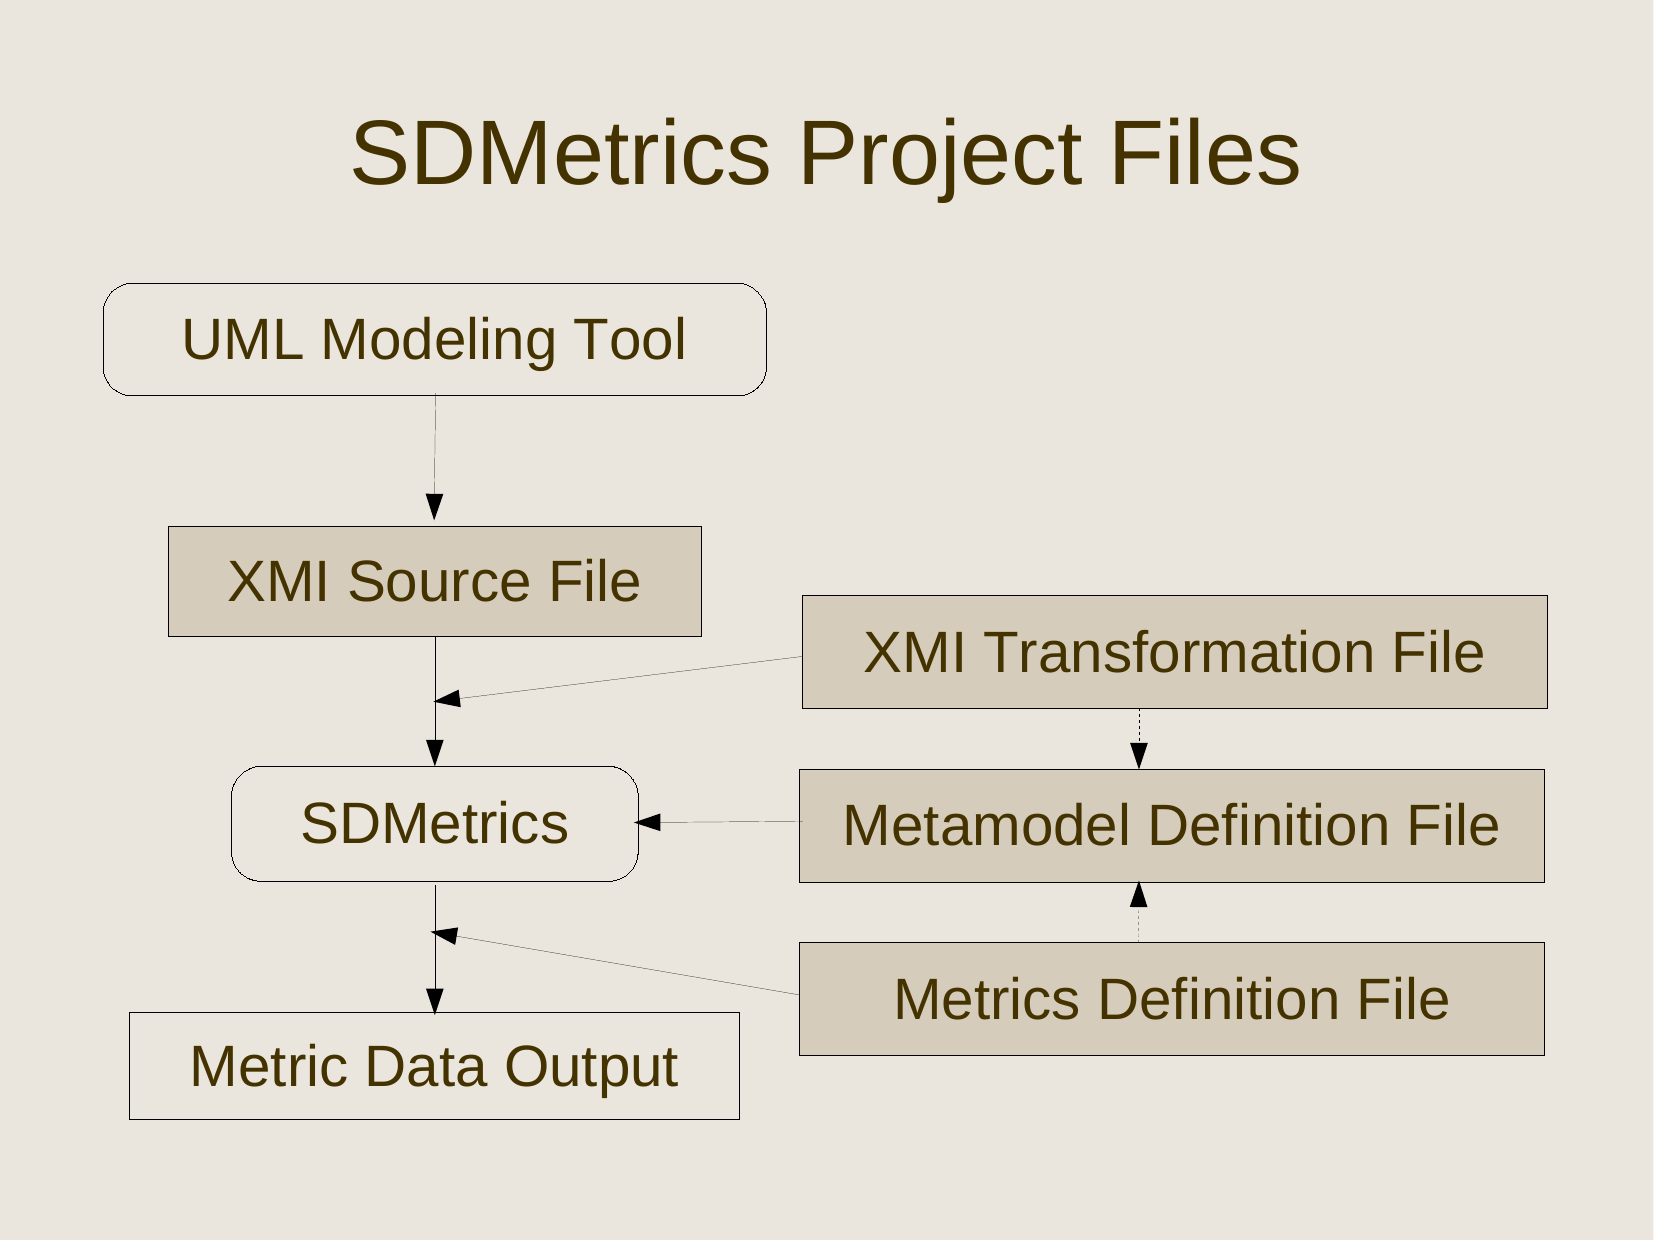

# SDMetrics Project Files
UML Modeling Tool
XMI Source File
XMI Transformation File
SDMetrics
Metamodel Definition File
Metrics Definition File
Metric Data Output